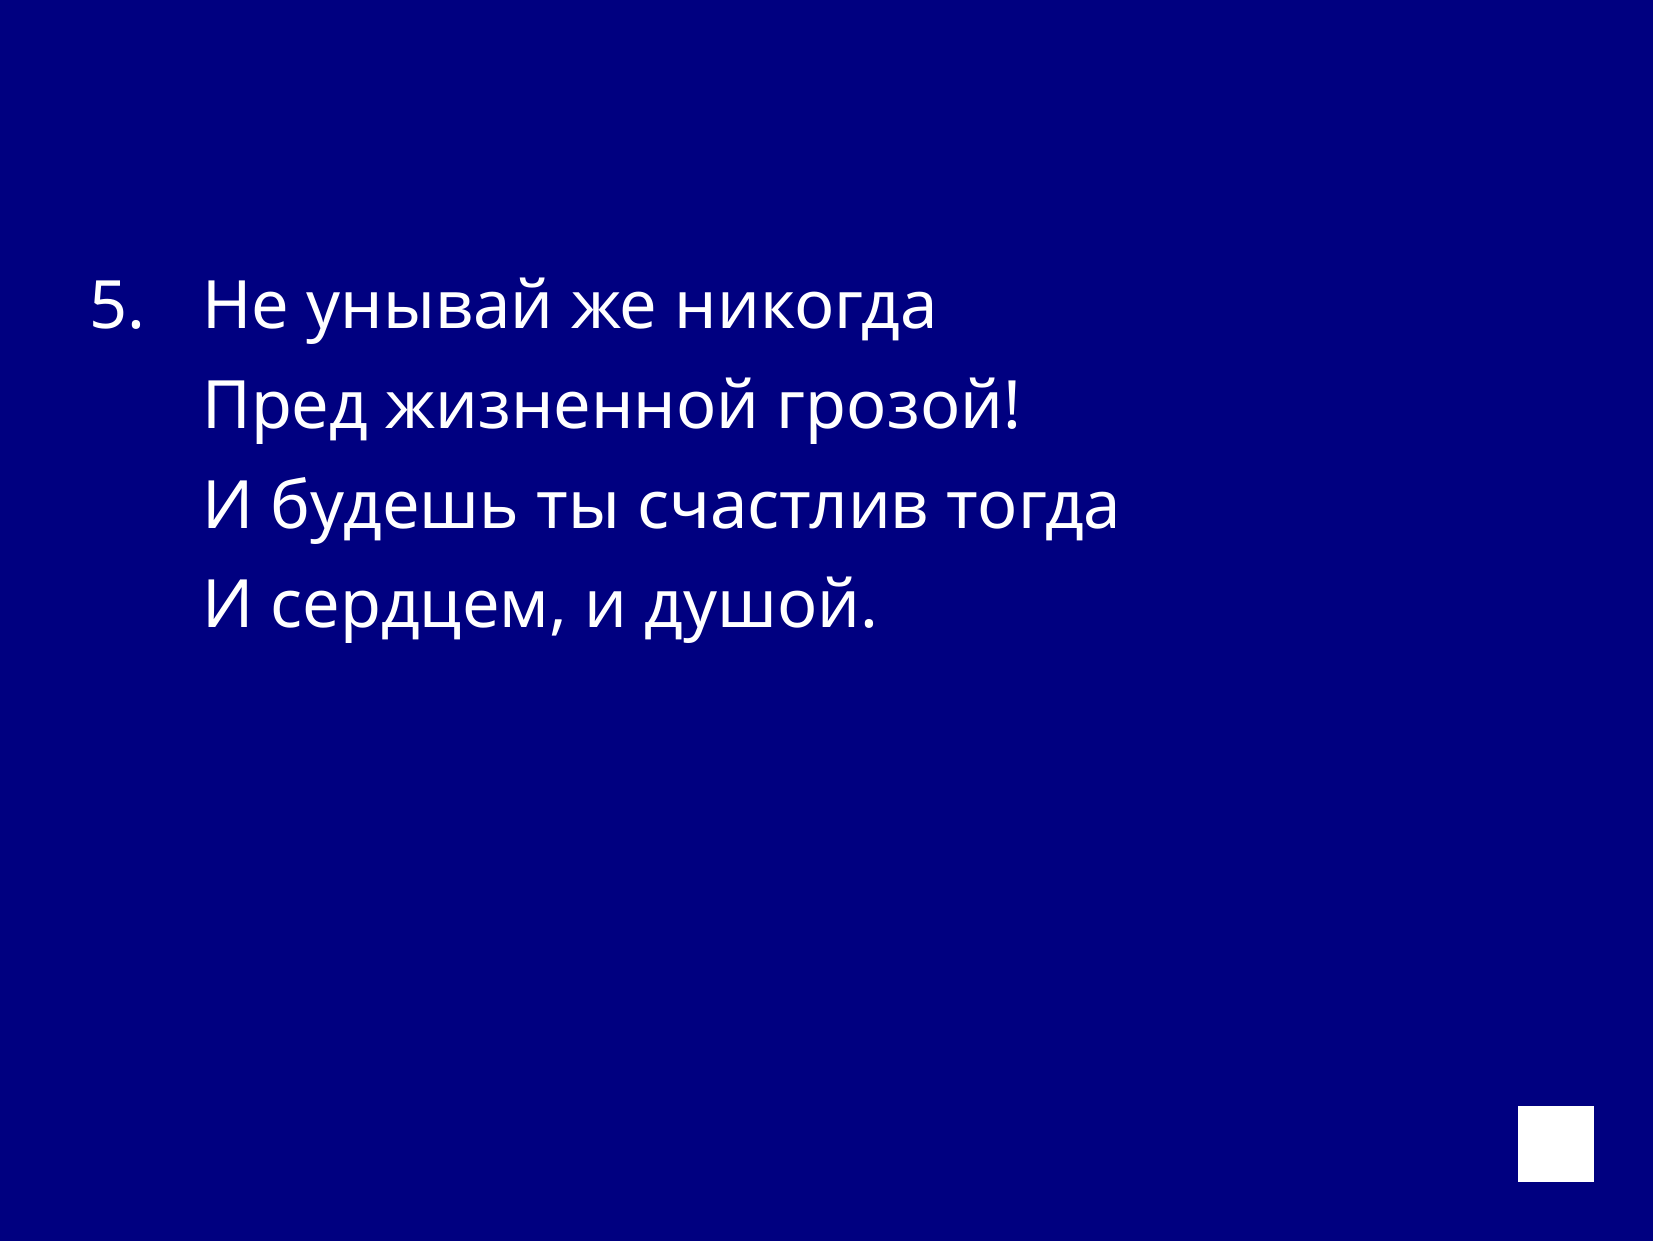

5.	Не унывай же никогда
	Пред жизненной грозой!
	И будешь ты счастлив тогда
	И сердцем, и душой.